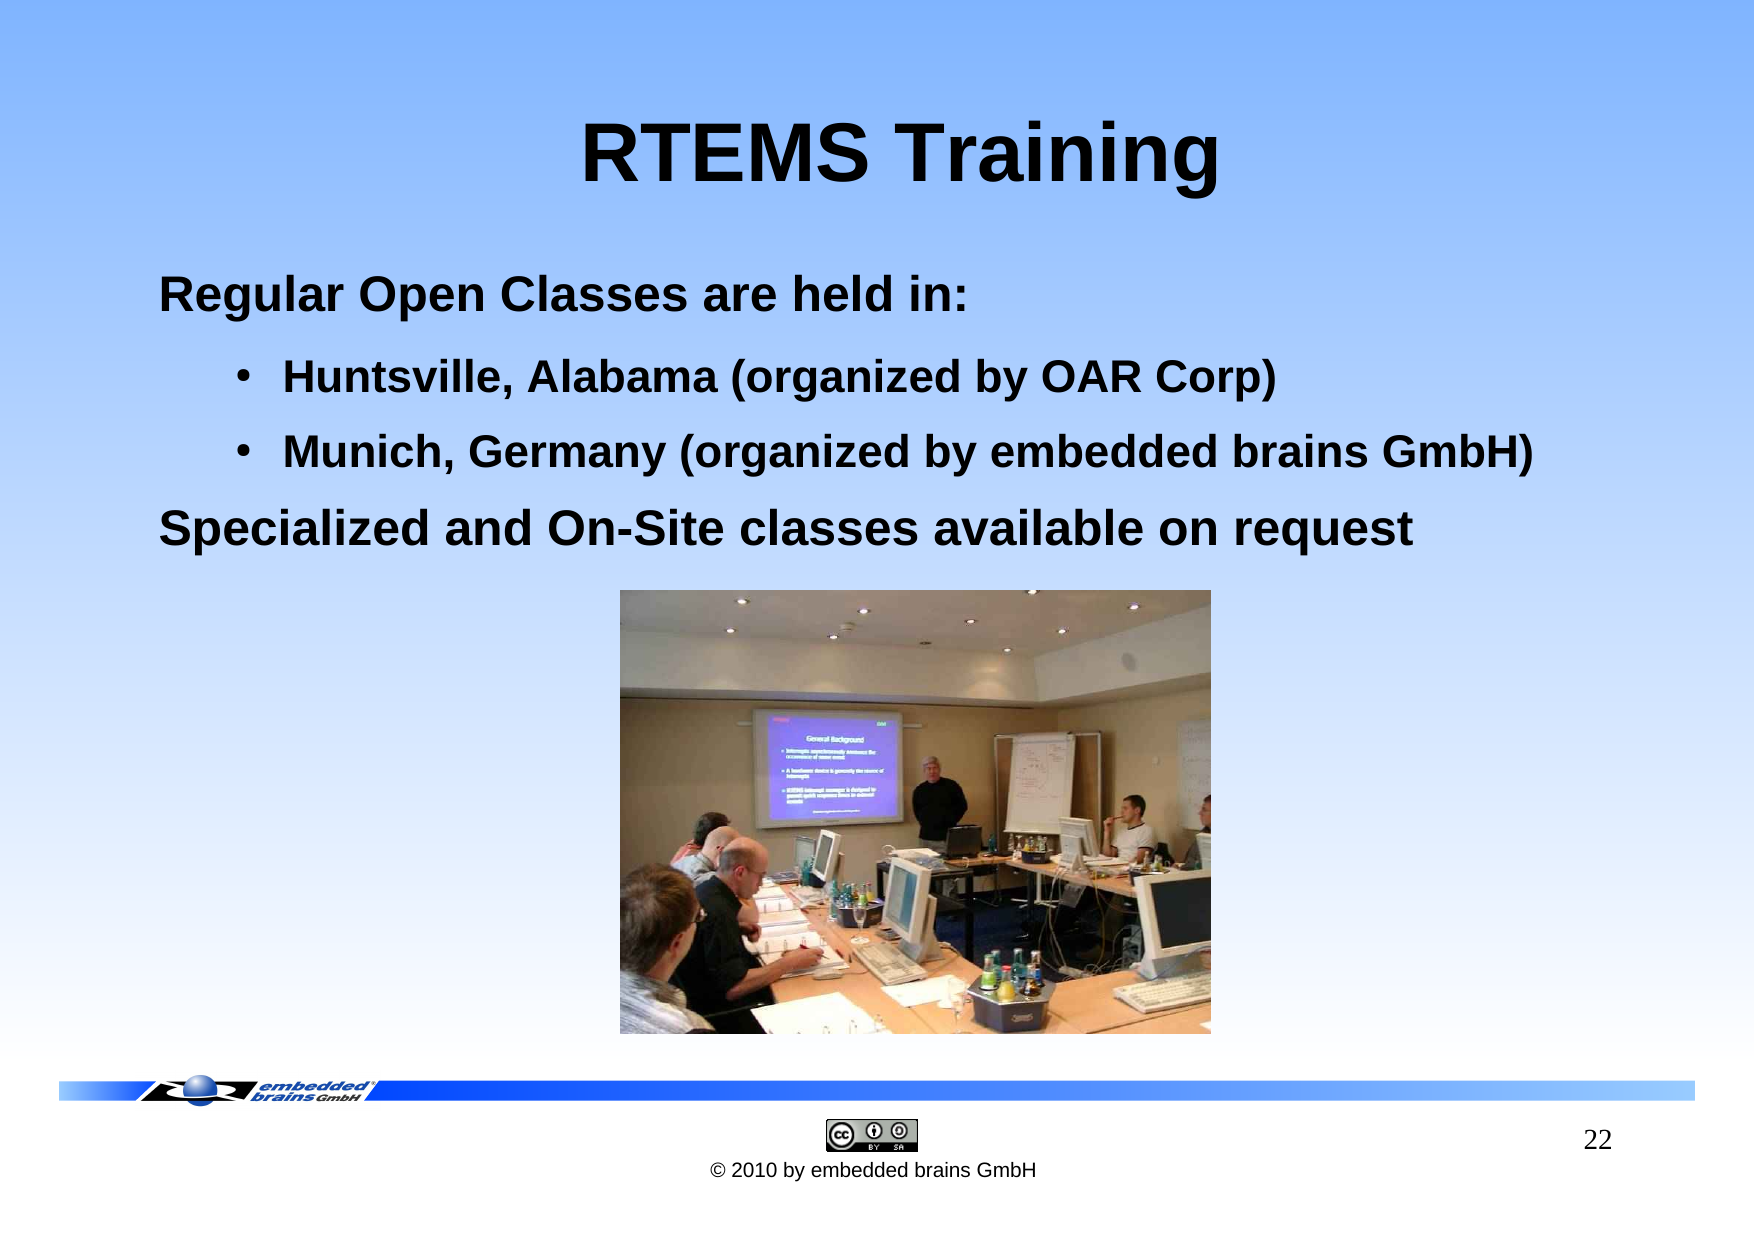

# RTEMS Training
Regular Open Classes are held in:
Huntsville, Alabama (organized by OAR Corp)
Munich, Germany (organized by embedded brains GmbH)
Specialized and On-Site classes available on request
22